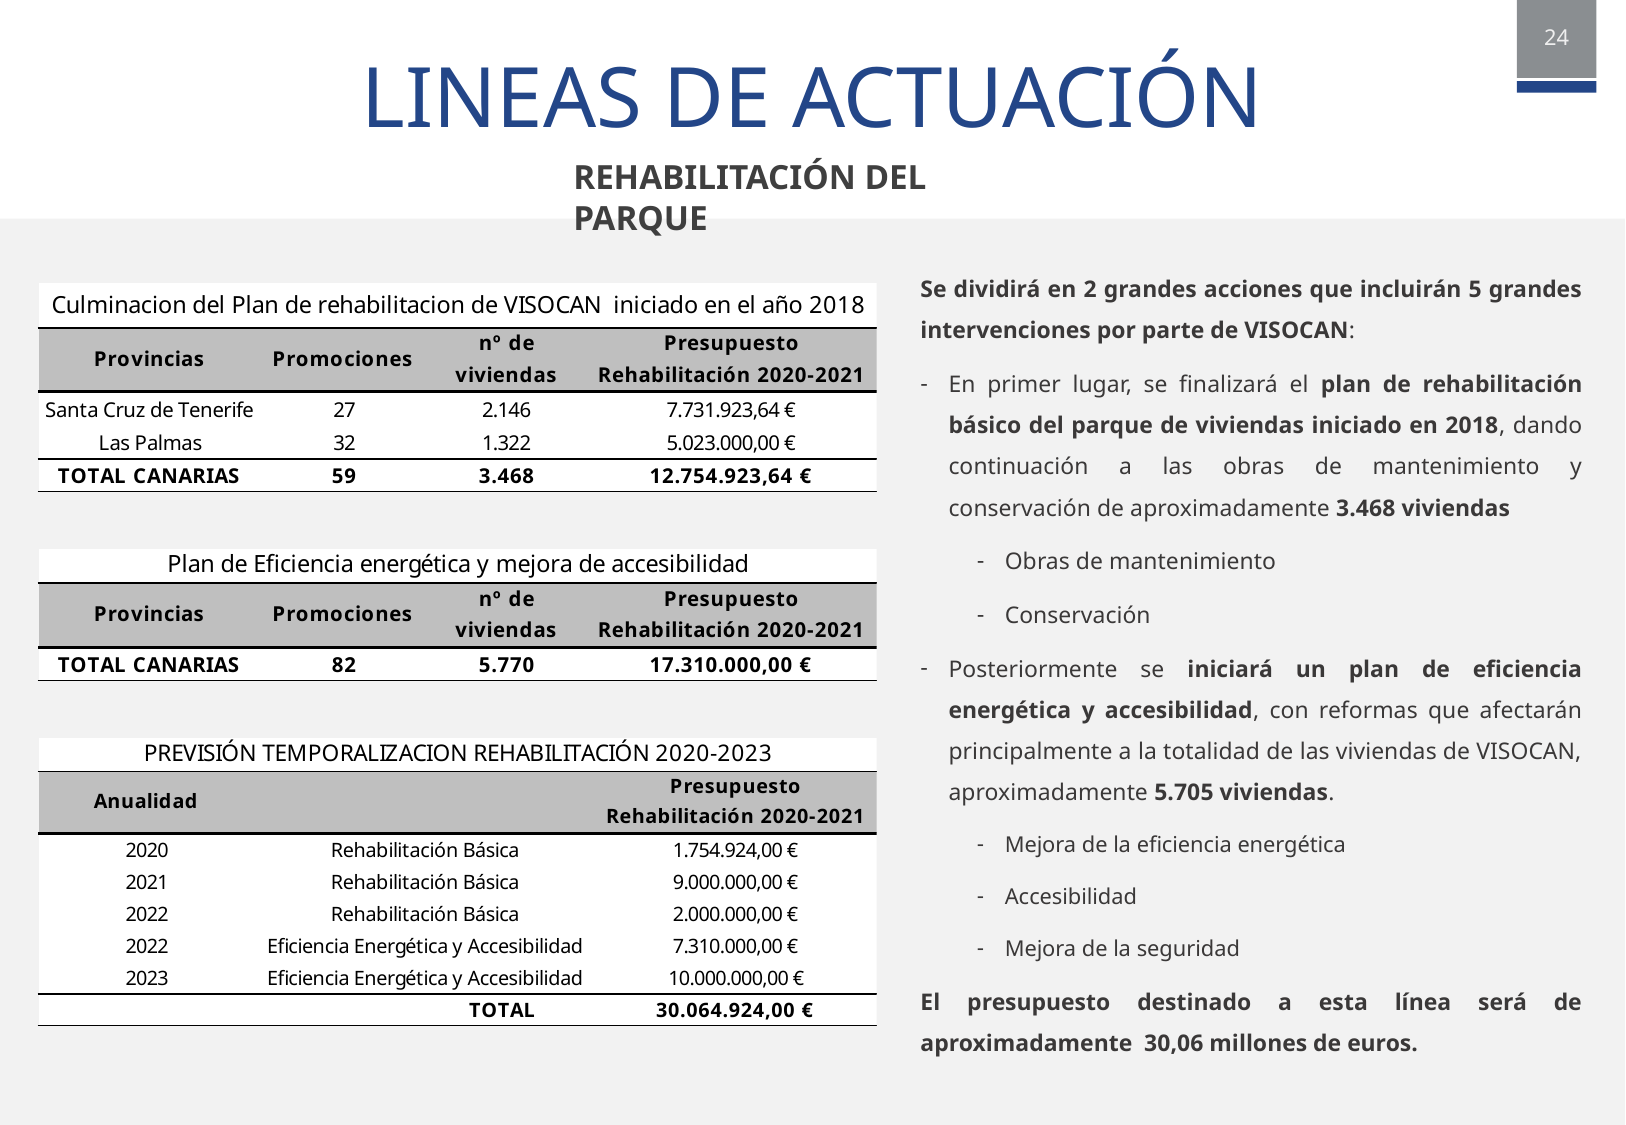

# LINEAS DE ACTUACIÓN
REHABILITACIÓN DEL PARQUE
Se dividirá en 2 grandes acciones que incluirán 5 grandes intervenciones por parte de VISOCAN:
En primer lugar, se finalizará el plan de rehabilitación básico del parque de viviendas iniciado en 2018, dando continuación a las obras de mantenimiento y conservación de aproximadamente 3.468 viviendas
Obras de mantenimiento
Conservación
Posteriormente se iniciará un plan de eficiencia energética y accesibilidad, con reformas que afectarán principalmente a la totalidad de las viviendas de VISOCAN, aproximadamente 5.705 viviendas.
Mejora de la eficiencia energética
Accesibilidad
Mejora de la seguridad
El presupuesto destinado a esta línea será de aproximadamente 30,06 millones de euros.